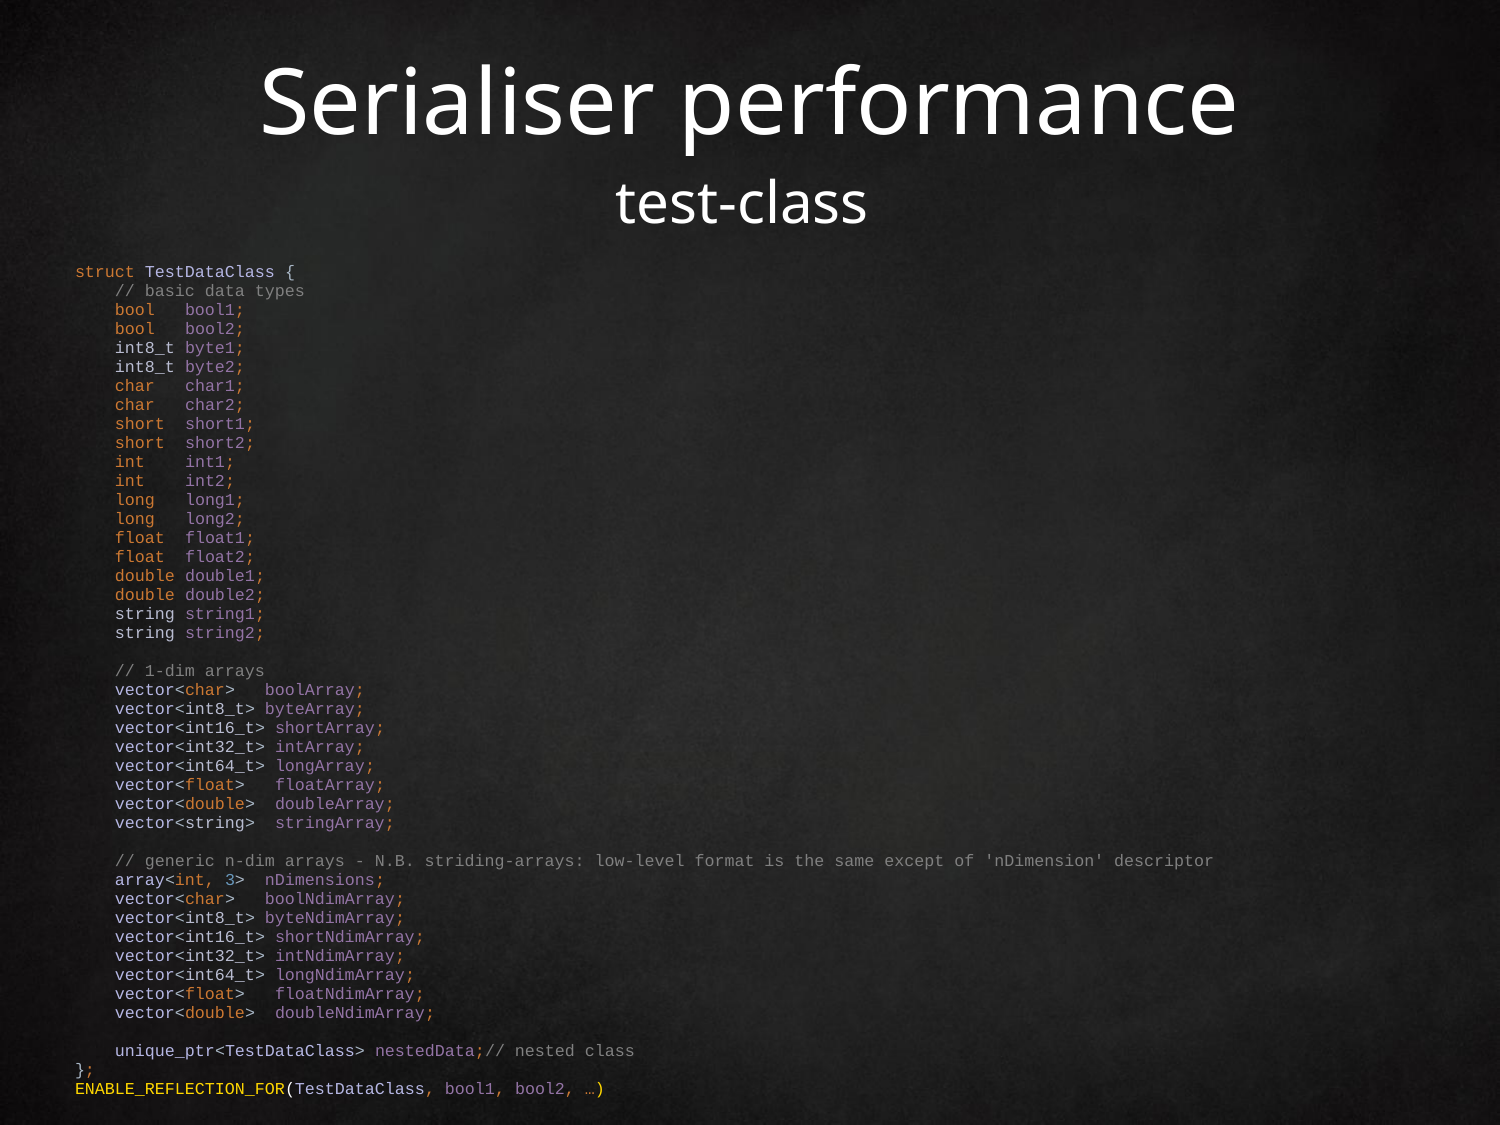

# Serialiser performance test-class
struct TestDataClass {
 // basic data types
 bool bool1;
 bool bool2;
 int8_t byte1;
 int8_t byte2;
 char char1;
 char char2;
 short short1;
 short short2;
 int int1;
 int int2;
 long long1;
 long long2;
 float float1;
 float float2;
 double double1;
 double double2;
 string string1;
 string string2;
 // 1-dim arrays
 vector<char> boolArray;
 vector<int8_t> byteArray;
 vector<int16_t> shortArray;
 vector<int32_t> intArray;
 vector<int64_t> longArray;
 vector<float> floatArray;
 vector<double> doubleArray;
 vector<string> stringArray;
 // generic n-dim arrays - N.B. striding-arrays: low-level format is the same except of 'nDimension' descriptor
 array<int, 3> nDimensions;
 vector<char> boolNdimArray;
 vector<int8_t> byteNdimArray;
 vector<int16_t> shortNdimArray;
 vector<int32_t> intNdimArray;
 vector<int64_t> longNdimArray;
 vector<float> floatNdimArray;
 vector<double> doubleNdimArray;
 unique_ptr<TestDataClass> nestedData;// nested class
};
ENABLE_REFLECTION_FOR(TestDataClass, bool1, bool2, …)